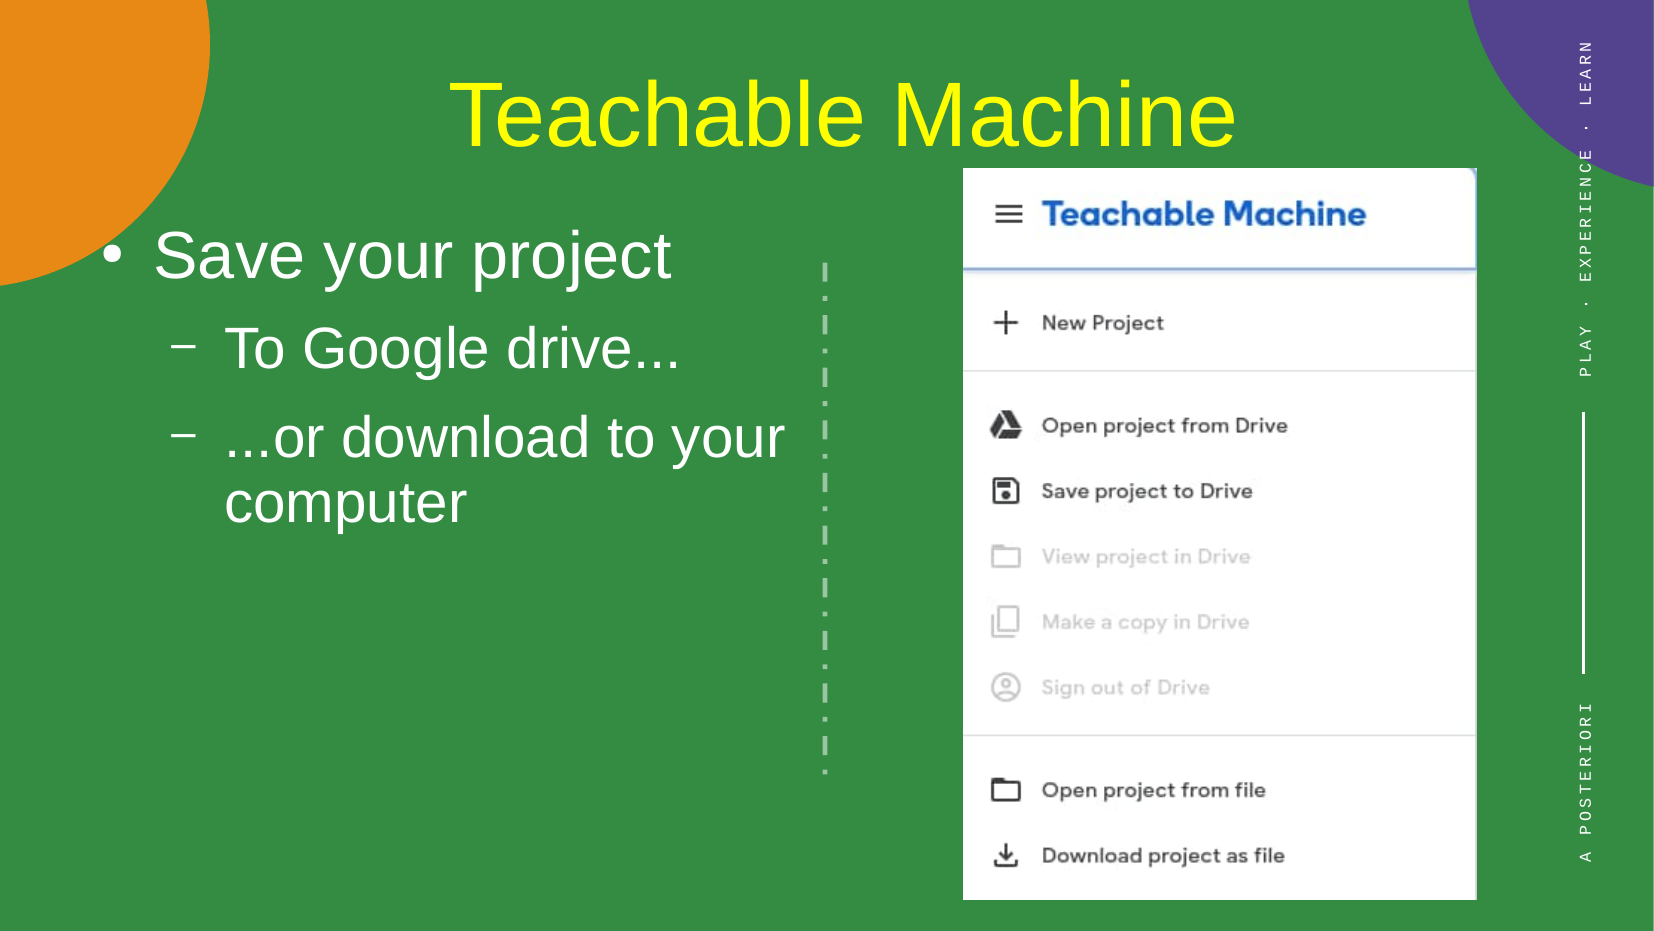

# Teachable Machine
Save your project
To Google drive...
...or download to your computer